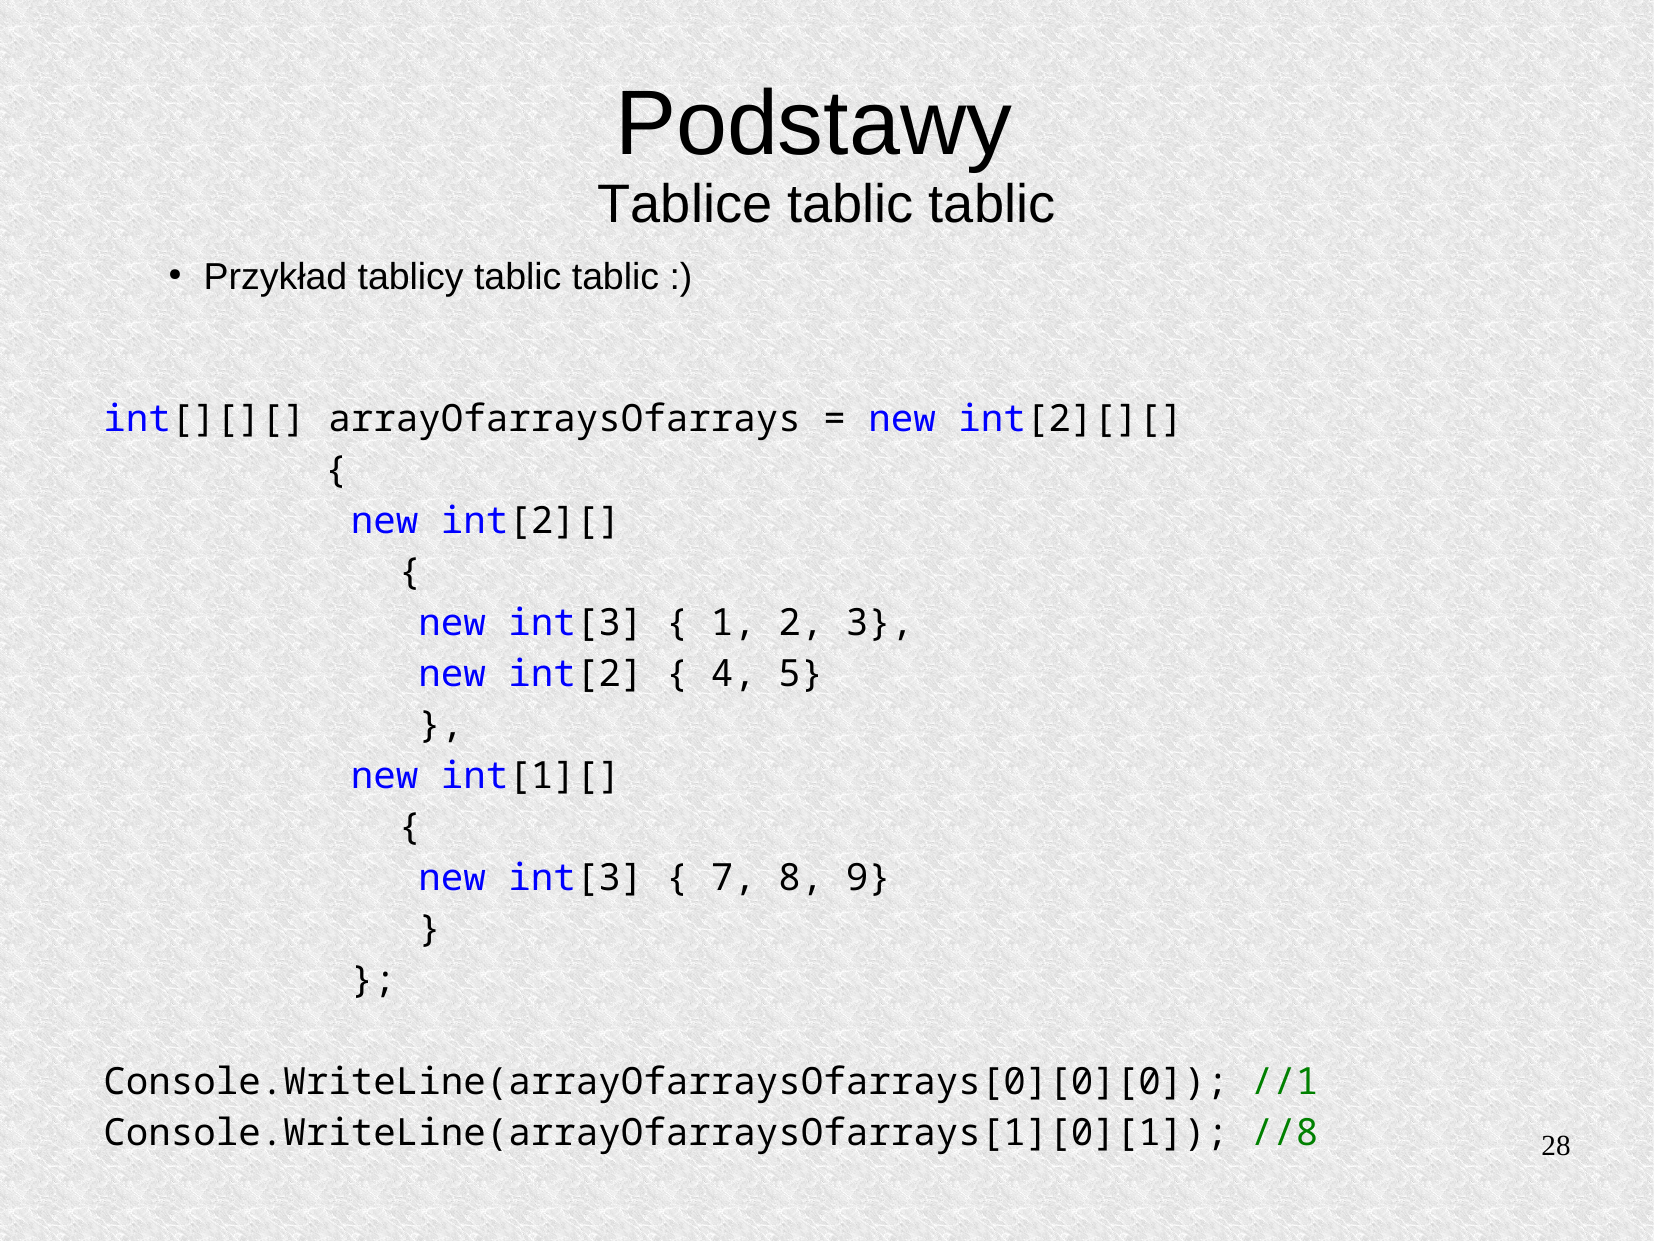

# Podstawy Tablice tablic tablic
Przykład tablicy tablic tablic :)
int[][][] arrayOfarraysOfarrays = new int[2][][]
			{
 new int[2][]
 	{
 new int[3] { 1, 2, 3},
 new int[2] { 4, 5}
 },
 new int[1][]
 	{
 new int[3] { 7, 8, 9}
 }
 };
Console.WriteLine(arrayOfarraysOfarrays[0][0][0]); //1
Console.WriteLine(arrayOfarraysOfarrays[1][0][1]); //8
28